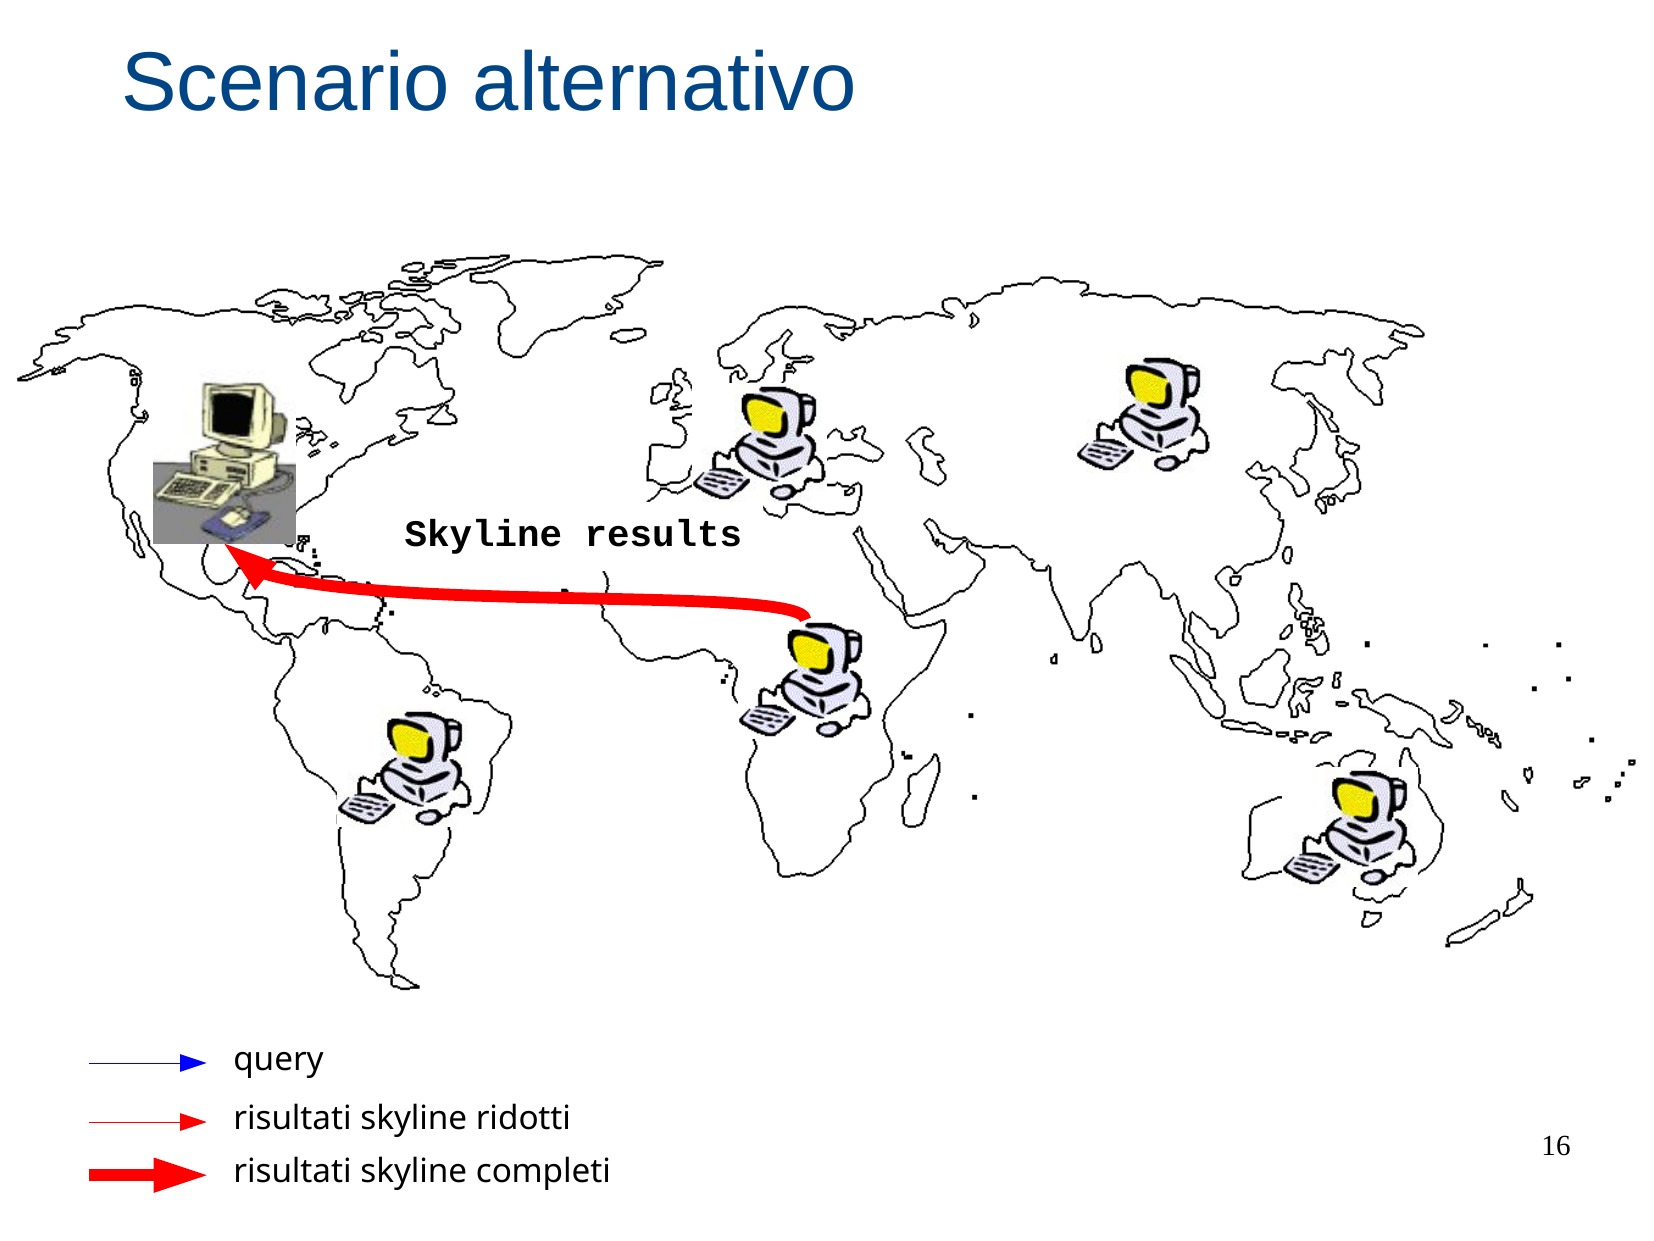

# Scenario alternativo
Skyline results
query
risultati skyline ridotti
16
risultati skyline completi